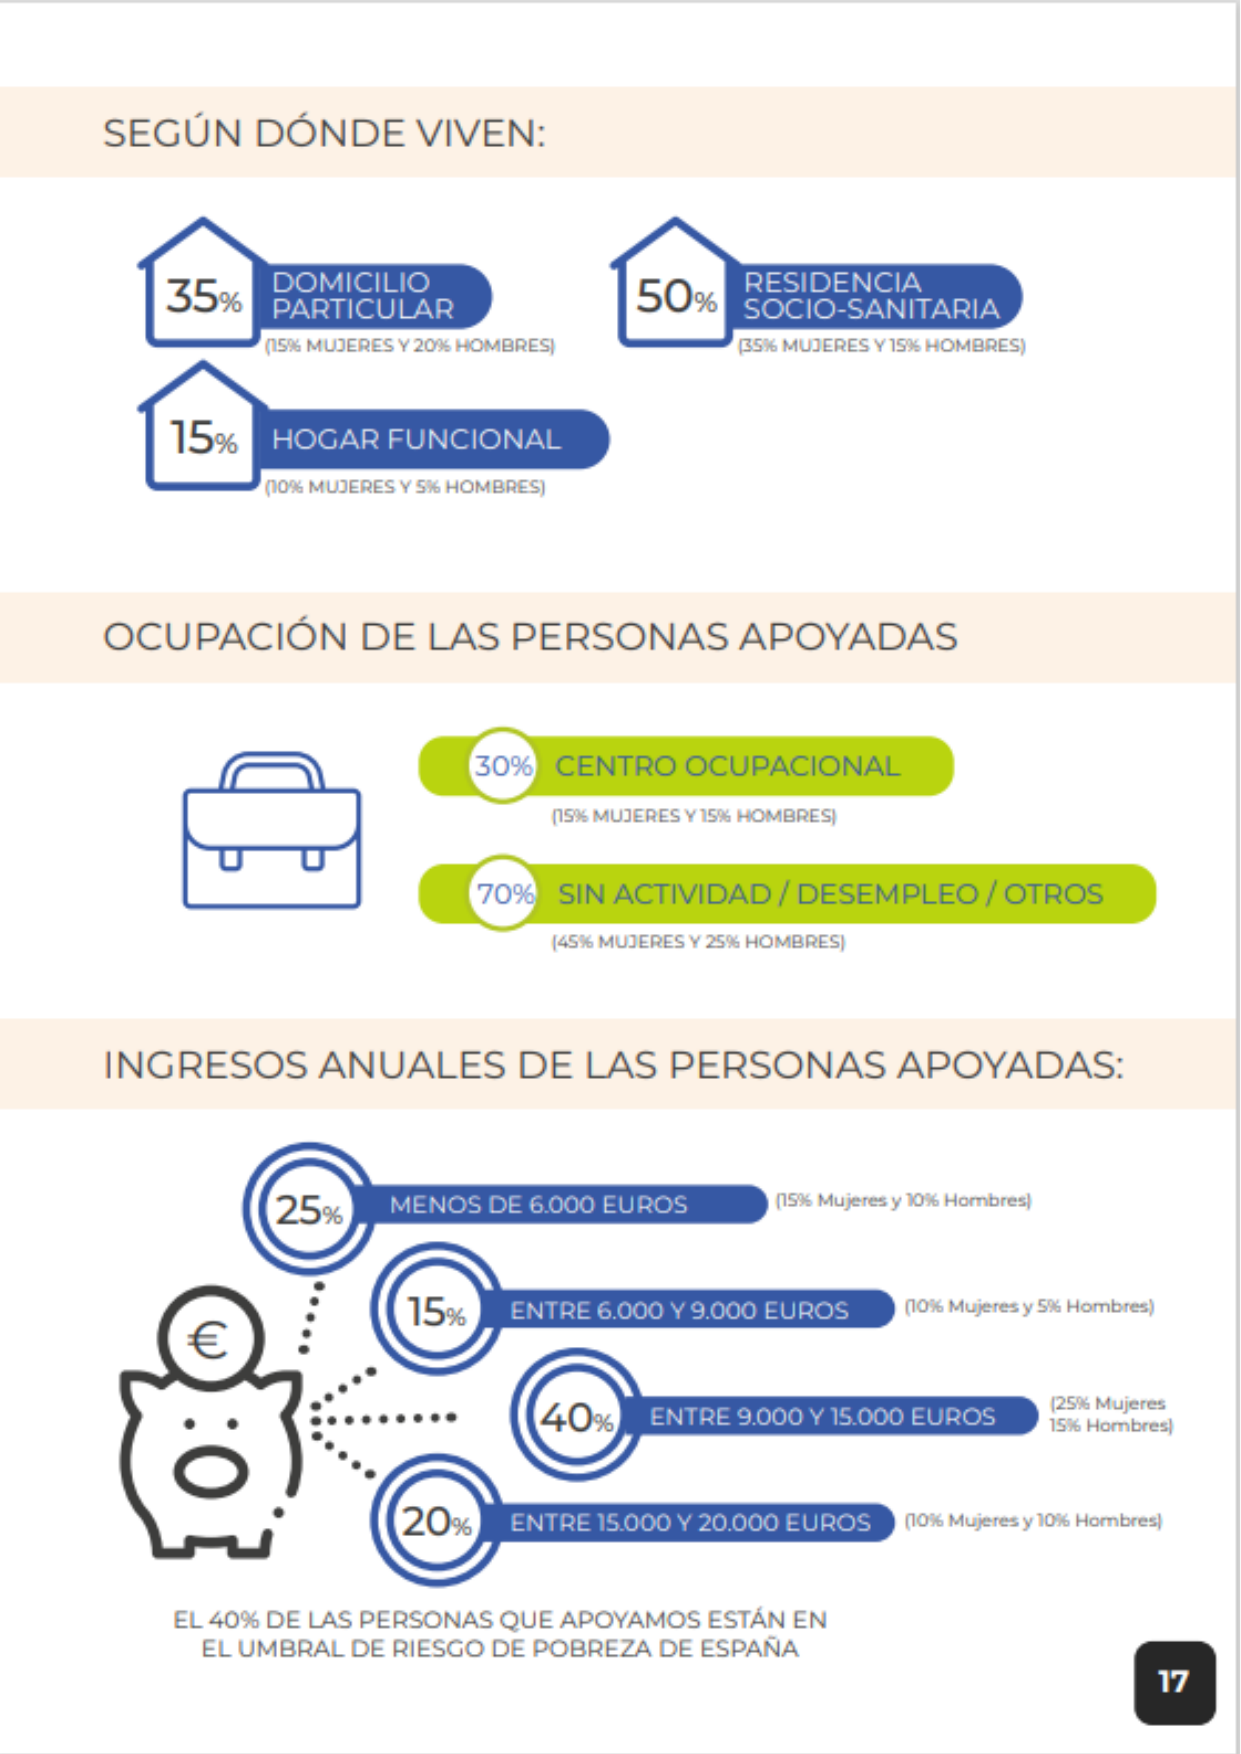

SEGÚN DÓNDE VIVEN:
DOMICILIO
RESIDENCIA
35
50
%
%
PARTICULAR
SOCIO-SANITARIA
(15% MUJERES Y 20% HOMBRES)
(35% MUJERES Y 15% HOMBRES)
15
HOGAR FUNCIONAL
%
(10% MUJERES Y 5% HOMBRES)
OCUPACIÓN DE LAS PERSONAS APOYADAS
30% CENTRO OCUPACIONAL
(15% MUJERES Y 15% HOMBRES)
70% SIN ACTIVIDAD / DESEMPLEO / OTROS
(45% MUJERES Y 25% HOMBRES)
INGRESOS ANUALES DE LAS PERSONAS APOYADAS:
MENOS DE 6.000 EUROS
(15% Mujeres y 10% Hombres)
25
%
15
(10% Mujeres y 5% Hombres)
ENTRE 6.000 Y 9.000 EUROS
€
%
(25% Mujeres
40
ENTRE 9.000 Y 15.000 EUROS
%
15% Hombres)
20
ENTRE 15.000 Y 20.000 EUROS
(10% Mujeres y 10% Hombres)
%
EL 40% DE LAS PERSONAS QUE APOYAMOS ESTÁN EN
EL UMBRAL DE RIESGO DE POBREZA DE ESPAÑA
17